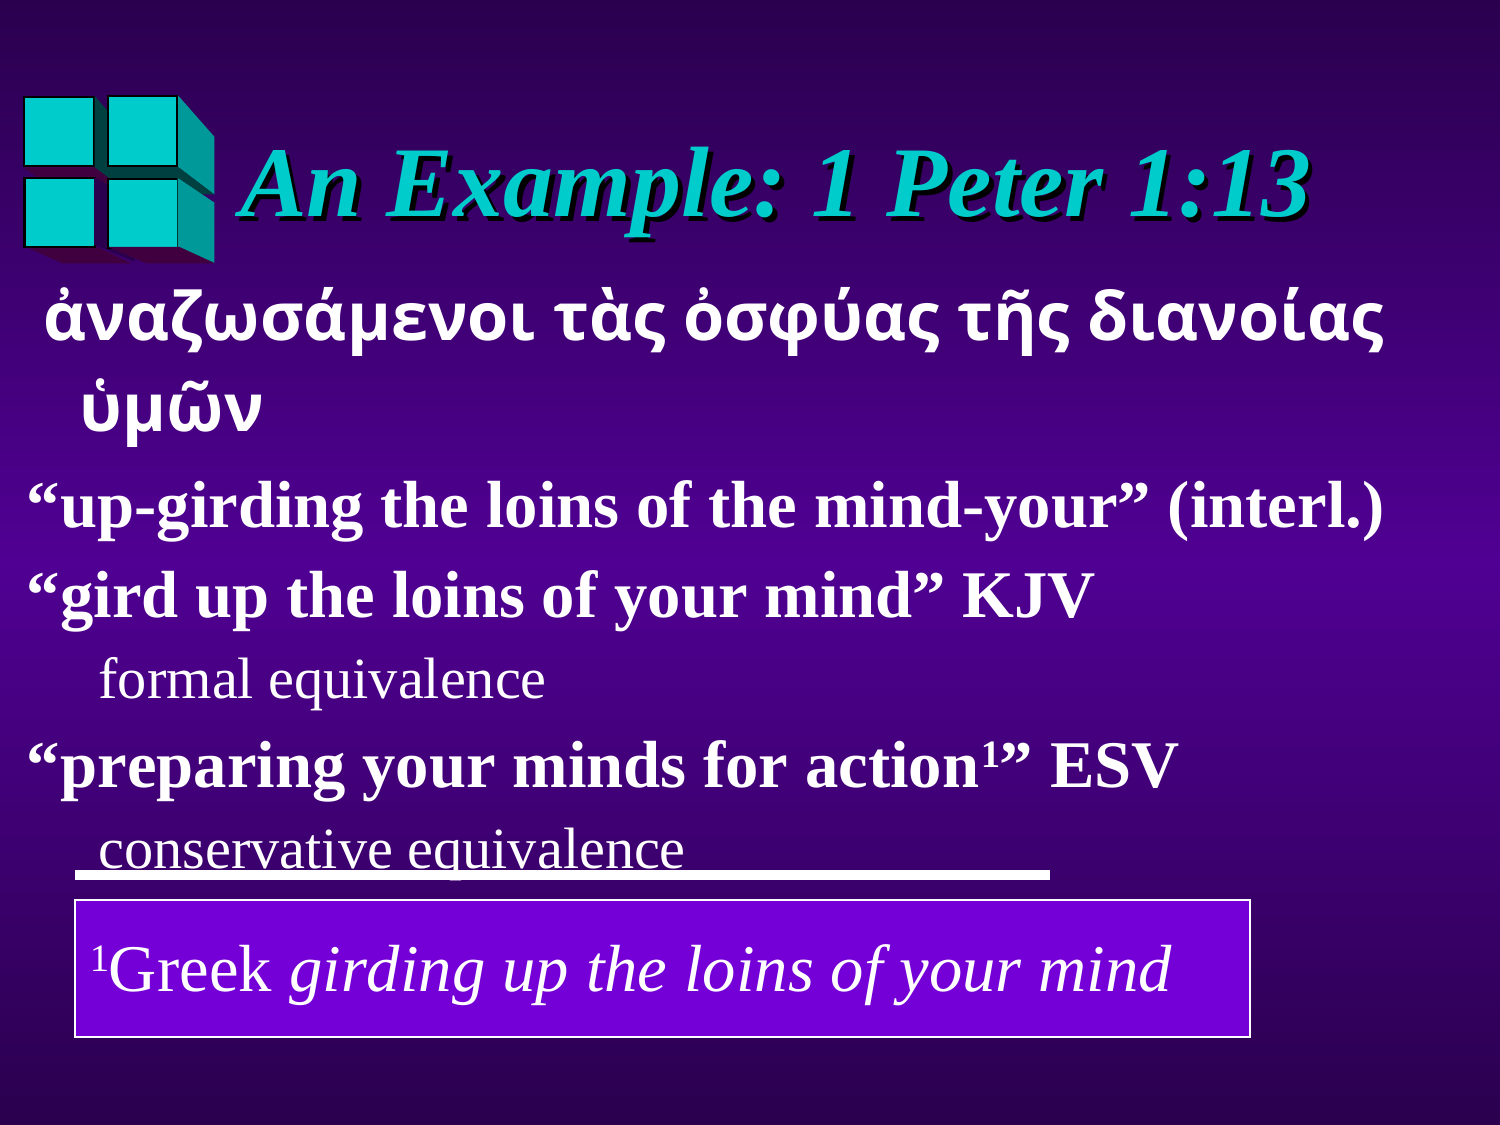

# An Example: 1 Peter 1:13
 ἀναζωσάμενοι τὰς ὀσφύας τῆς διανοίας ὑμῶν
“up-girding the loins of the mind-your” (interl.)
“gird up the loins of your mind” KJV
formal equivalence
“preparing your minds for action1” ESV
conservative equivalence
1Greek girding up the loins of your mind